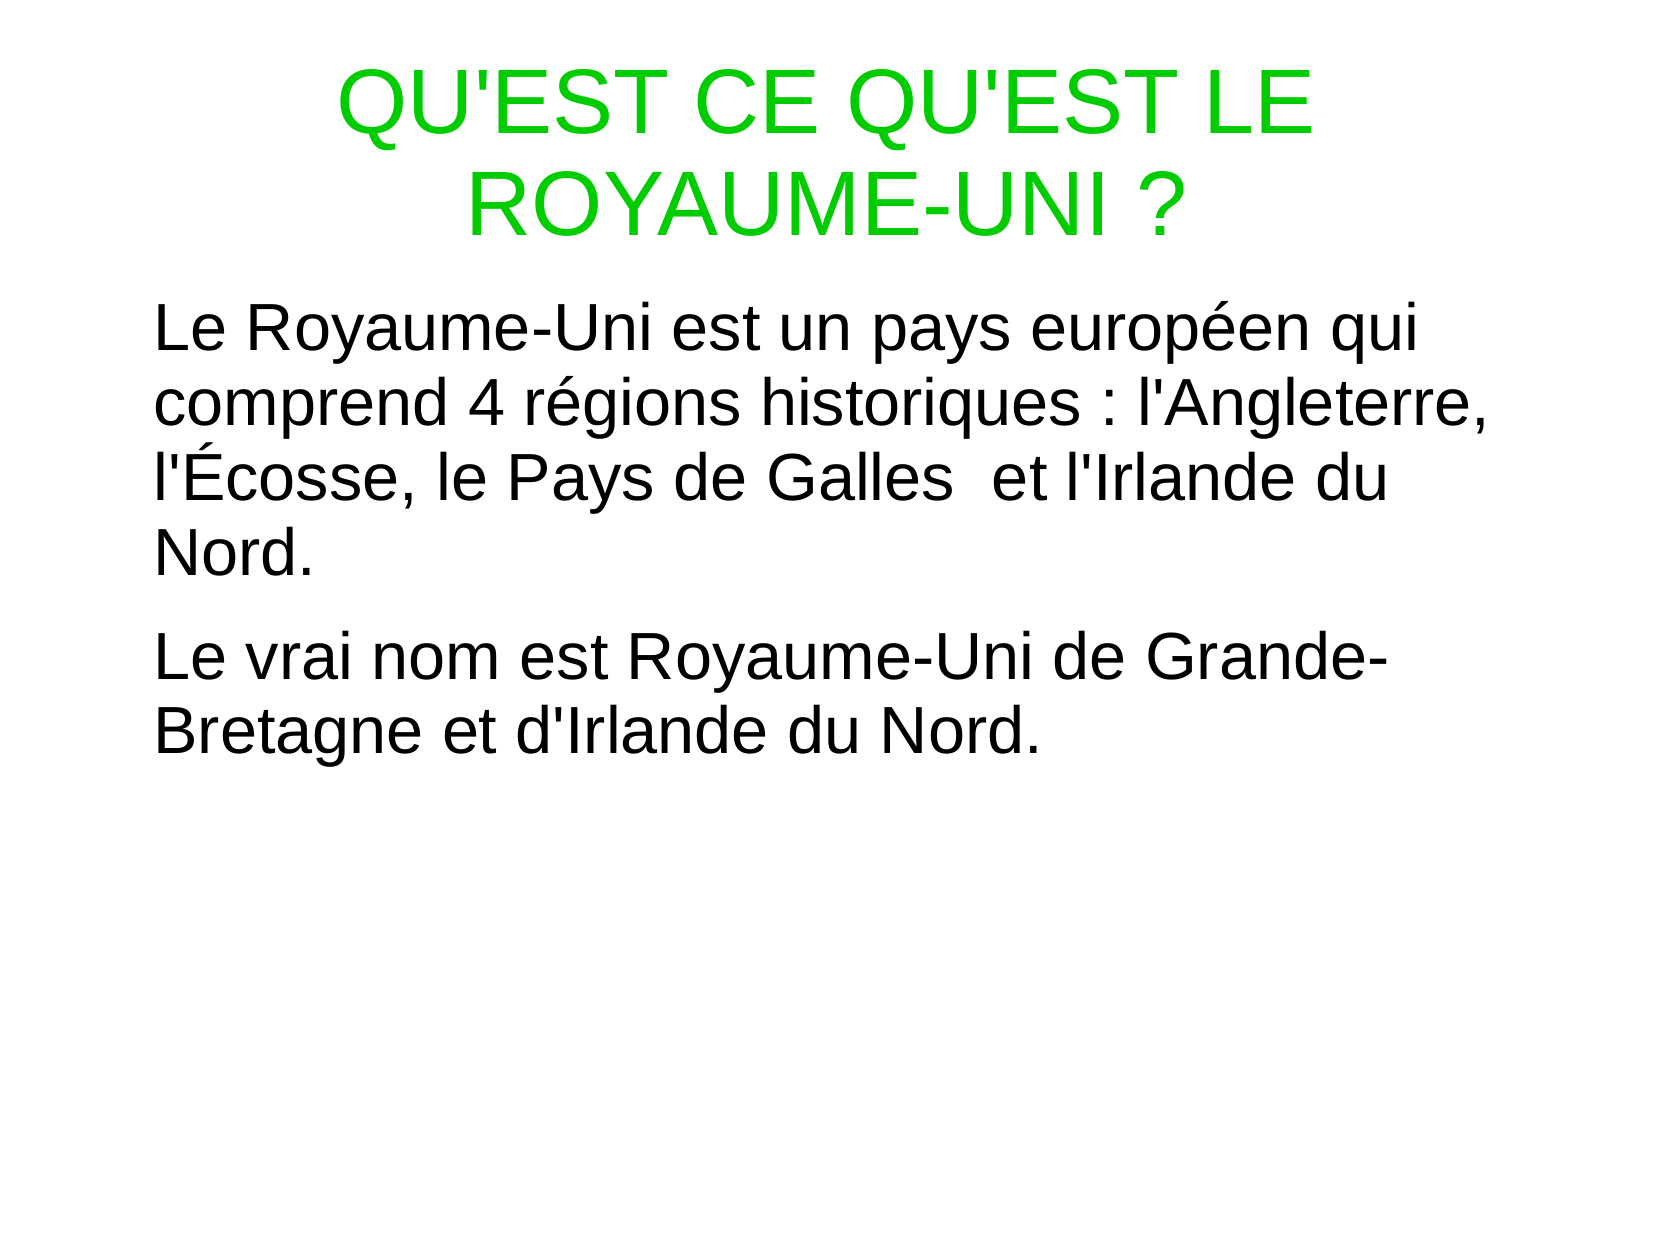

# QU'EST CE QU'EST LE ROYAUME-UNI ?
Le Royaume-Uni est un pays européen qui comprend 4 régions historiques : l'Angleterre, l'Écosse, le Pays de Galles et l'Irlande du Nord.
Le vrai nom est Royaume-Uni de Grande-Bretagne et d'Irlande du Nord.